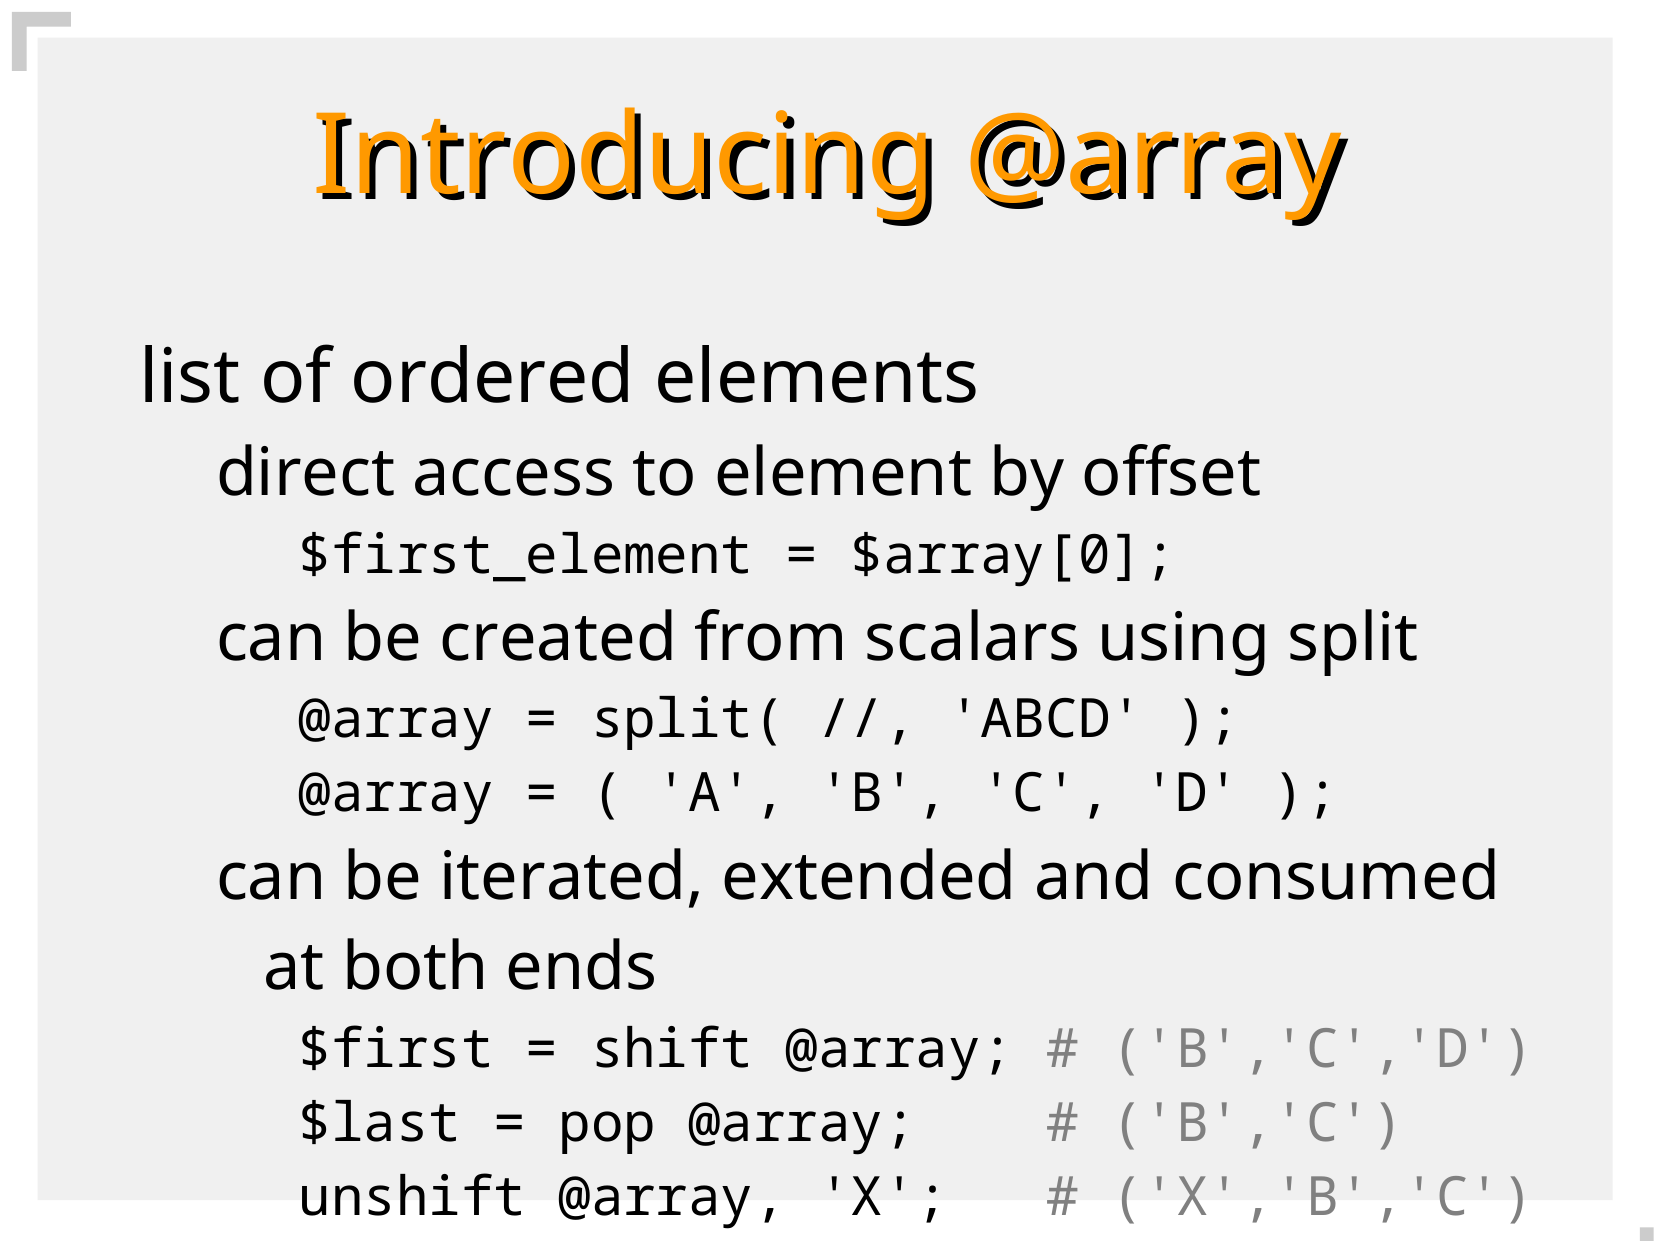

# Introducing @array
list of ordered elements
direct access to element by offset
$first_element = $array[0];
can be created from scalars using split
@array = split( //, 'ABCD' );
@array = ( 'A', 'B', 'C', 'D' );
can be iterated, extended and consumed at both ends
$first = shift @array; # ('B','C','D')
$last = pop @array; # ('B','C')
unshift @array, 'X'; # ('X','B','C')
push @array, 'Y'; # ('X','B','C','Y')